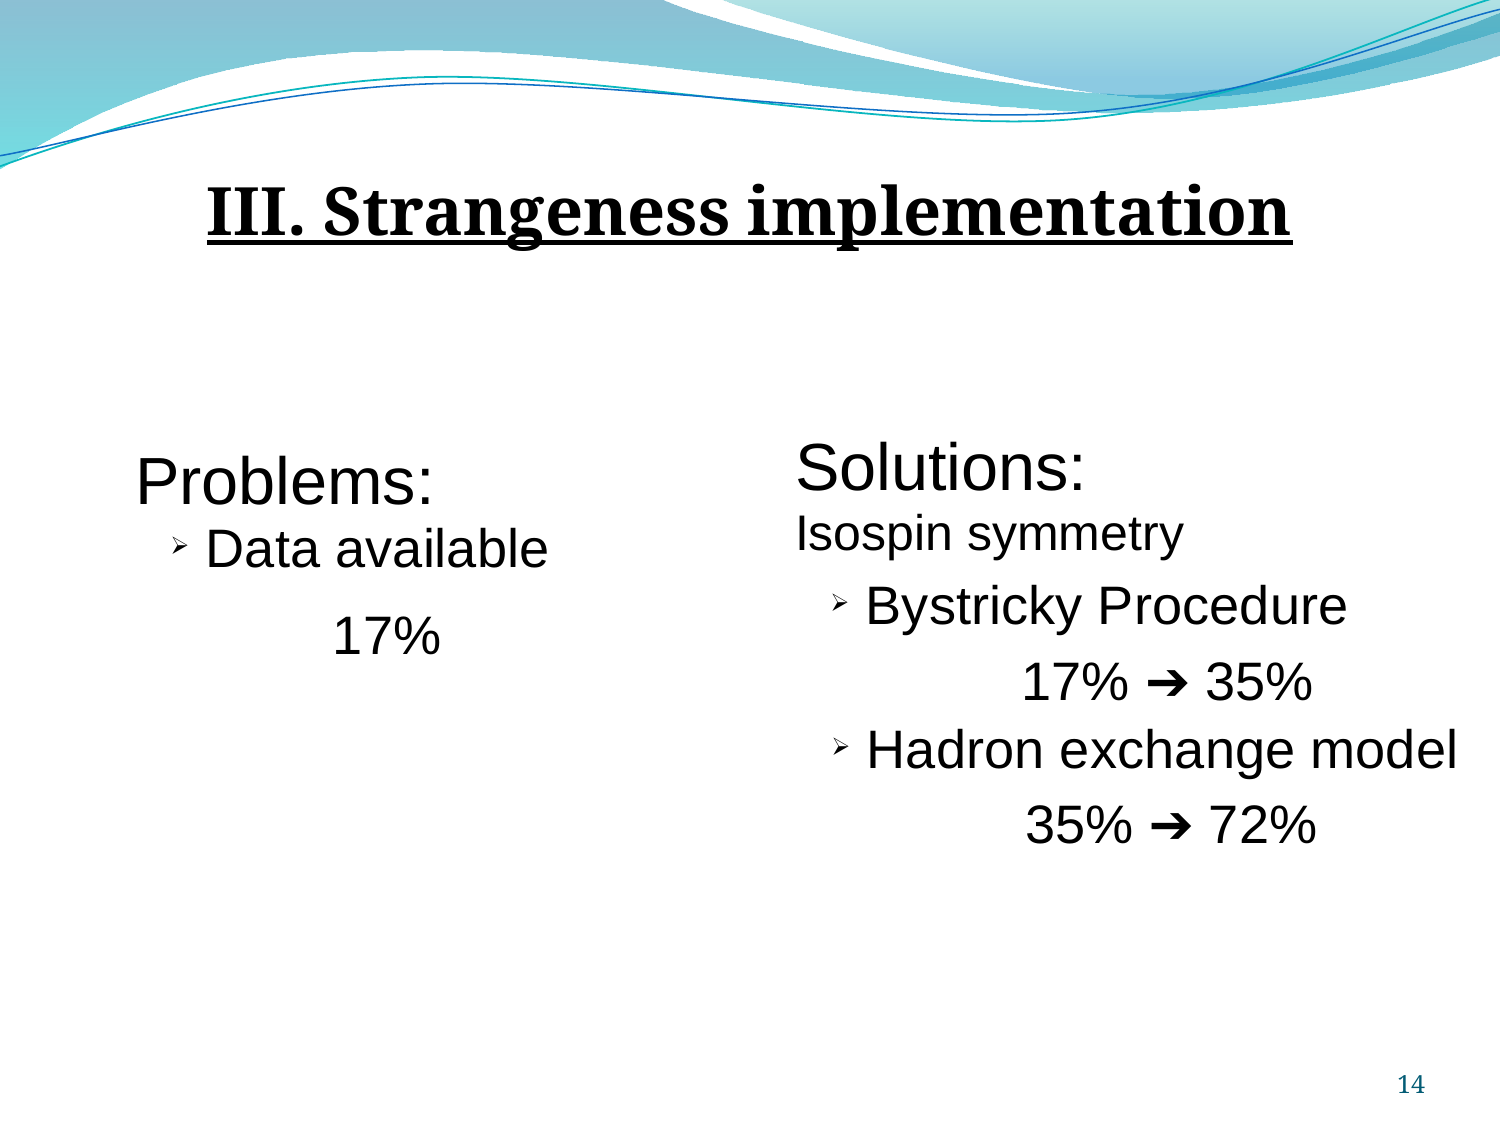

# III. Strangeness implementation
Problems:
Data available
Solutions:
Isospin symmetry
Bystricky Procedure
17% ➔ 35%
17%
Hadron exchange model
35% ➔ 72%
14